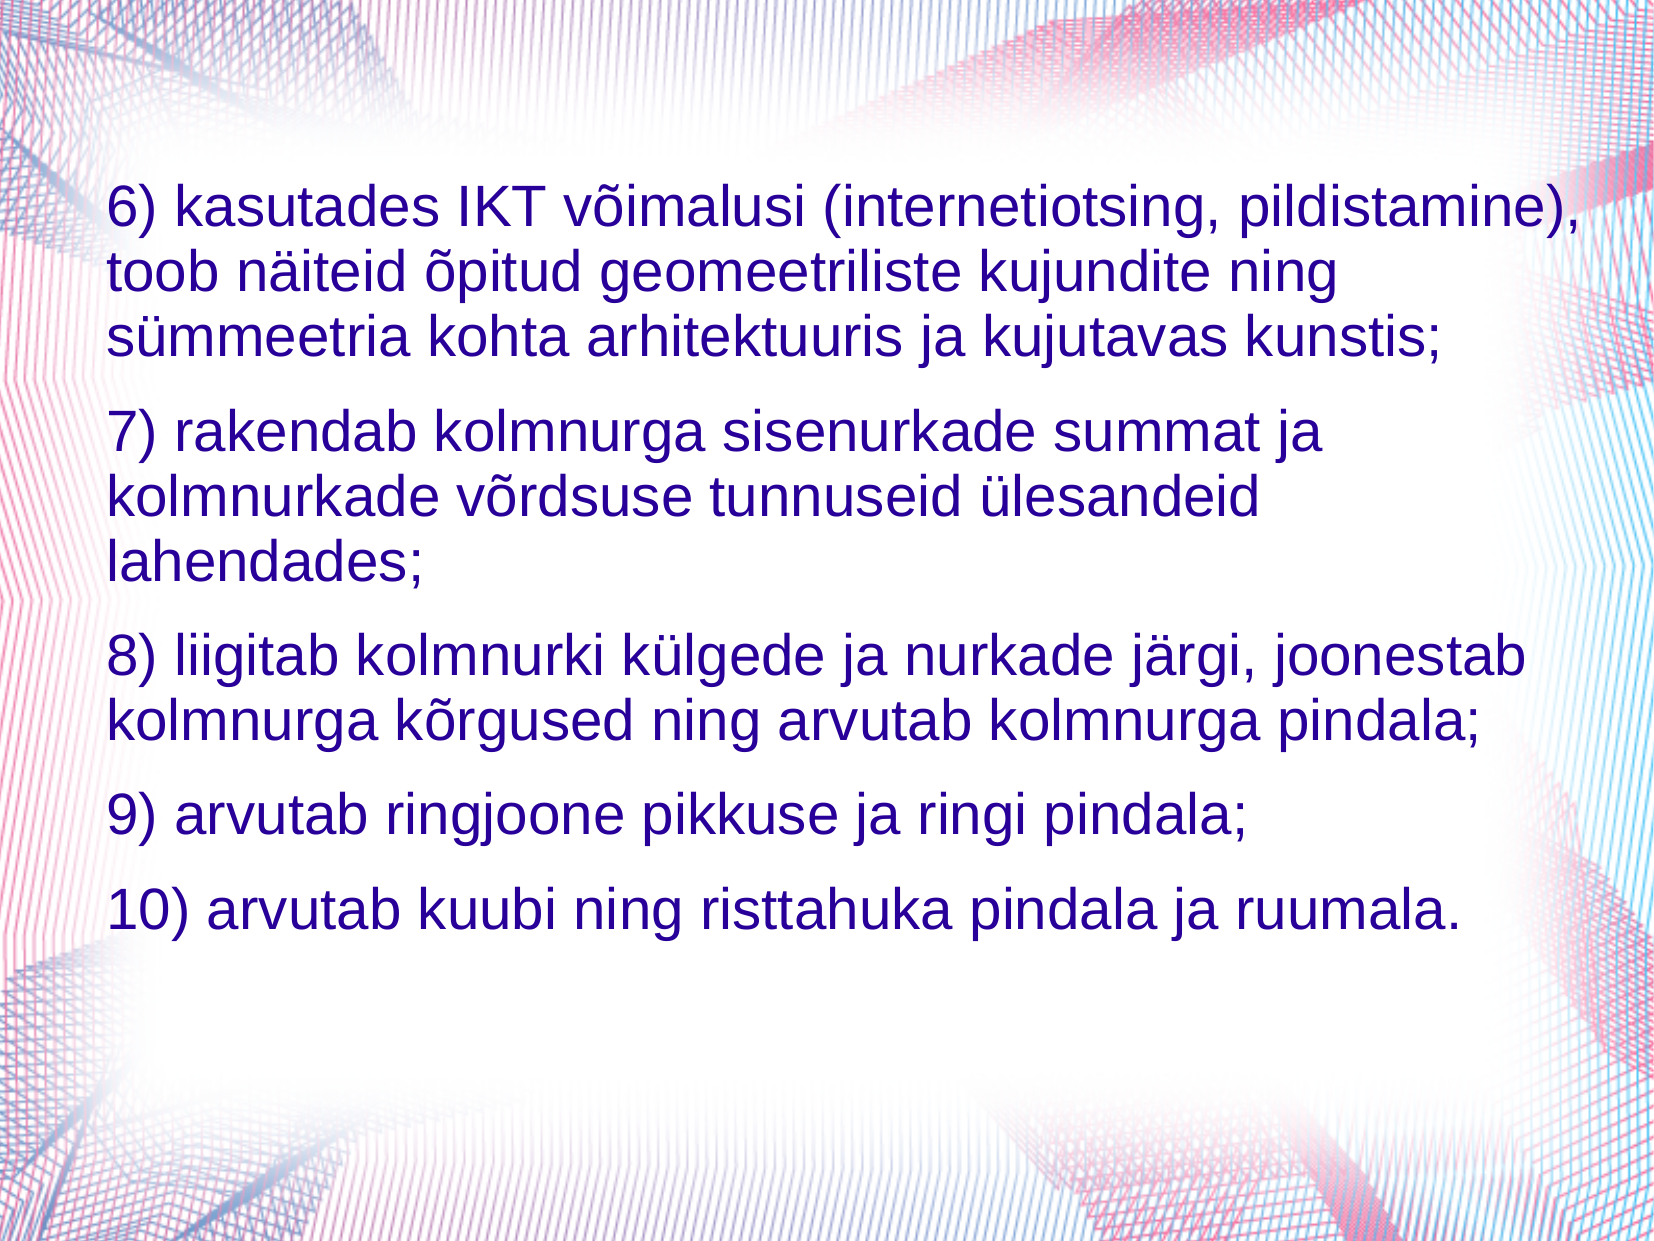

# 6) kasutades IKT võimalusi (internetiotsing, pildistamine), toob näiteid õpitud geomeetriliste kujundite ning sümmeetria kohta arhitektuuris ja kujutavas kunstis;
7) rakendab kolmnurga sisenurkade summat ja kolmnurkade võrdsuse tunnuseid ülesandeid lahendades;
8) liigitab kolmnurki külgede ja nurkade järgi, joonestab kolmnurga kõrgused ning arvutab kolmnurga pindala;
9) arvutab ringjoone pikkuse ja ringi pindala;
10) arvutab kuubi ning risttahuka pindala ja ruumala.